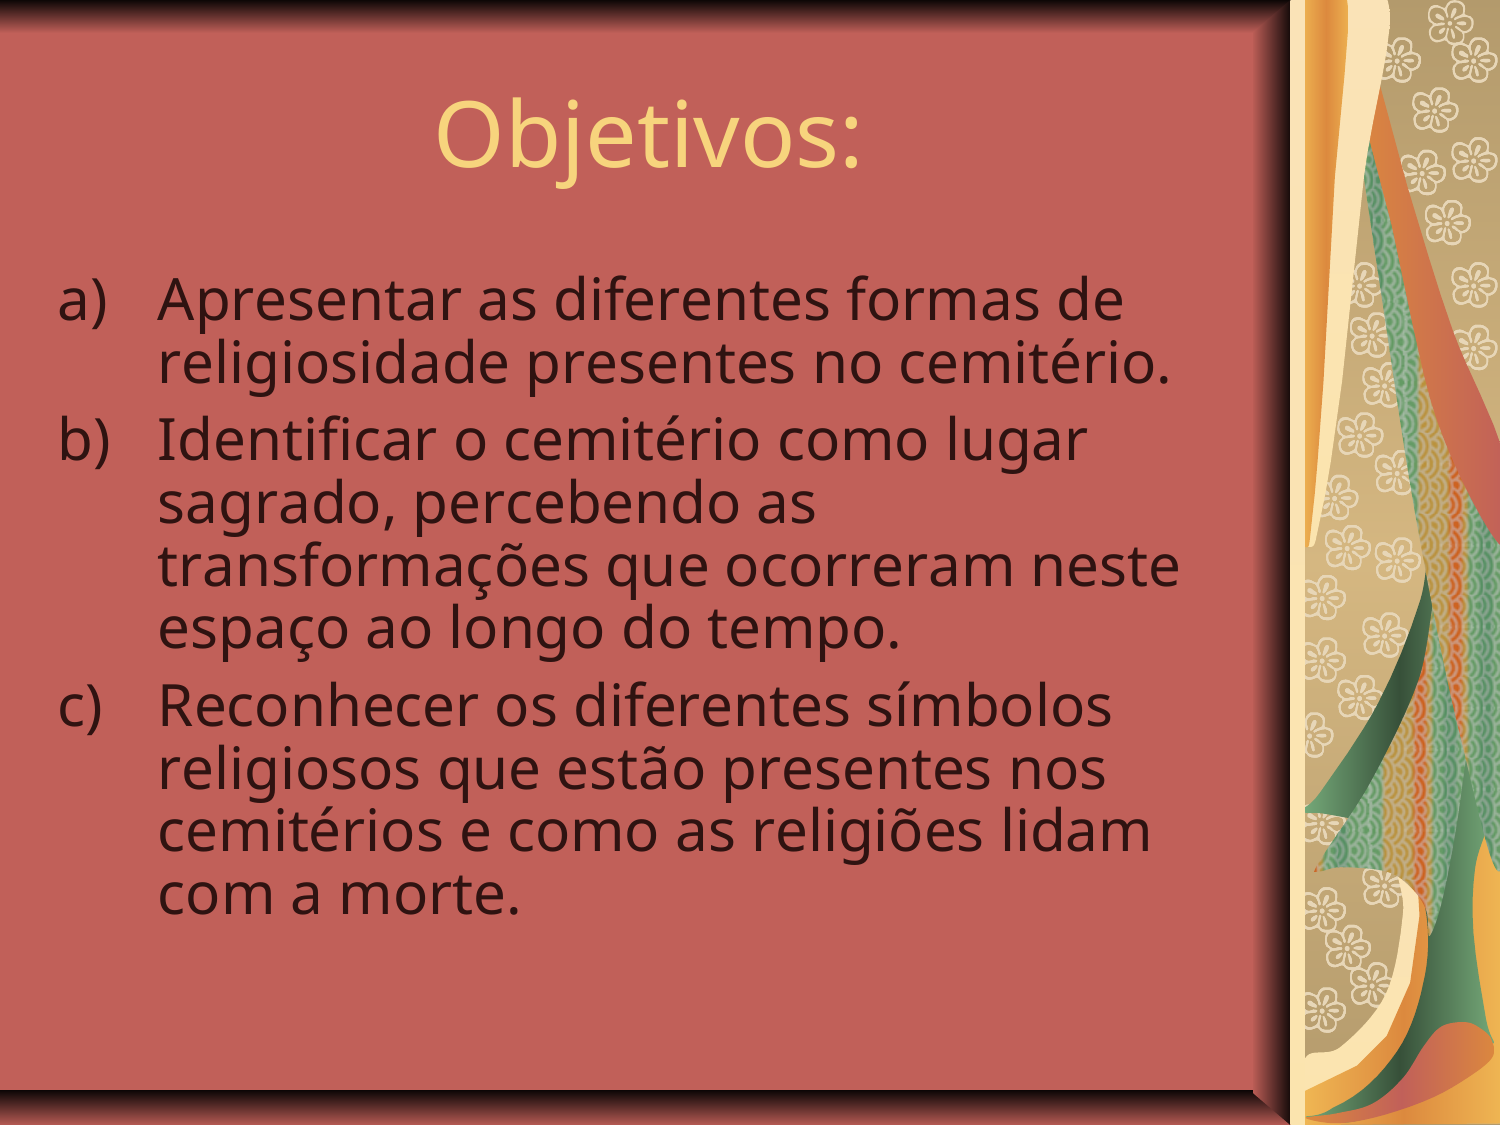

# Objetivos:
Apresentar as diferentes formas de religiosidade presentes no cemitério.
Identificar o cemitério como lugar sagrado, percebendo as transformações que ocorreram neste espaço ao longo do tempo.
Reconhecer os diferentes símbolos religiosos que estão presentes nos cemitérios e como as religiões lidam com a morte.